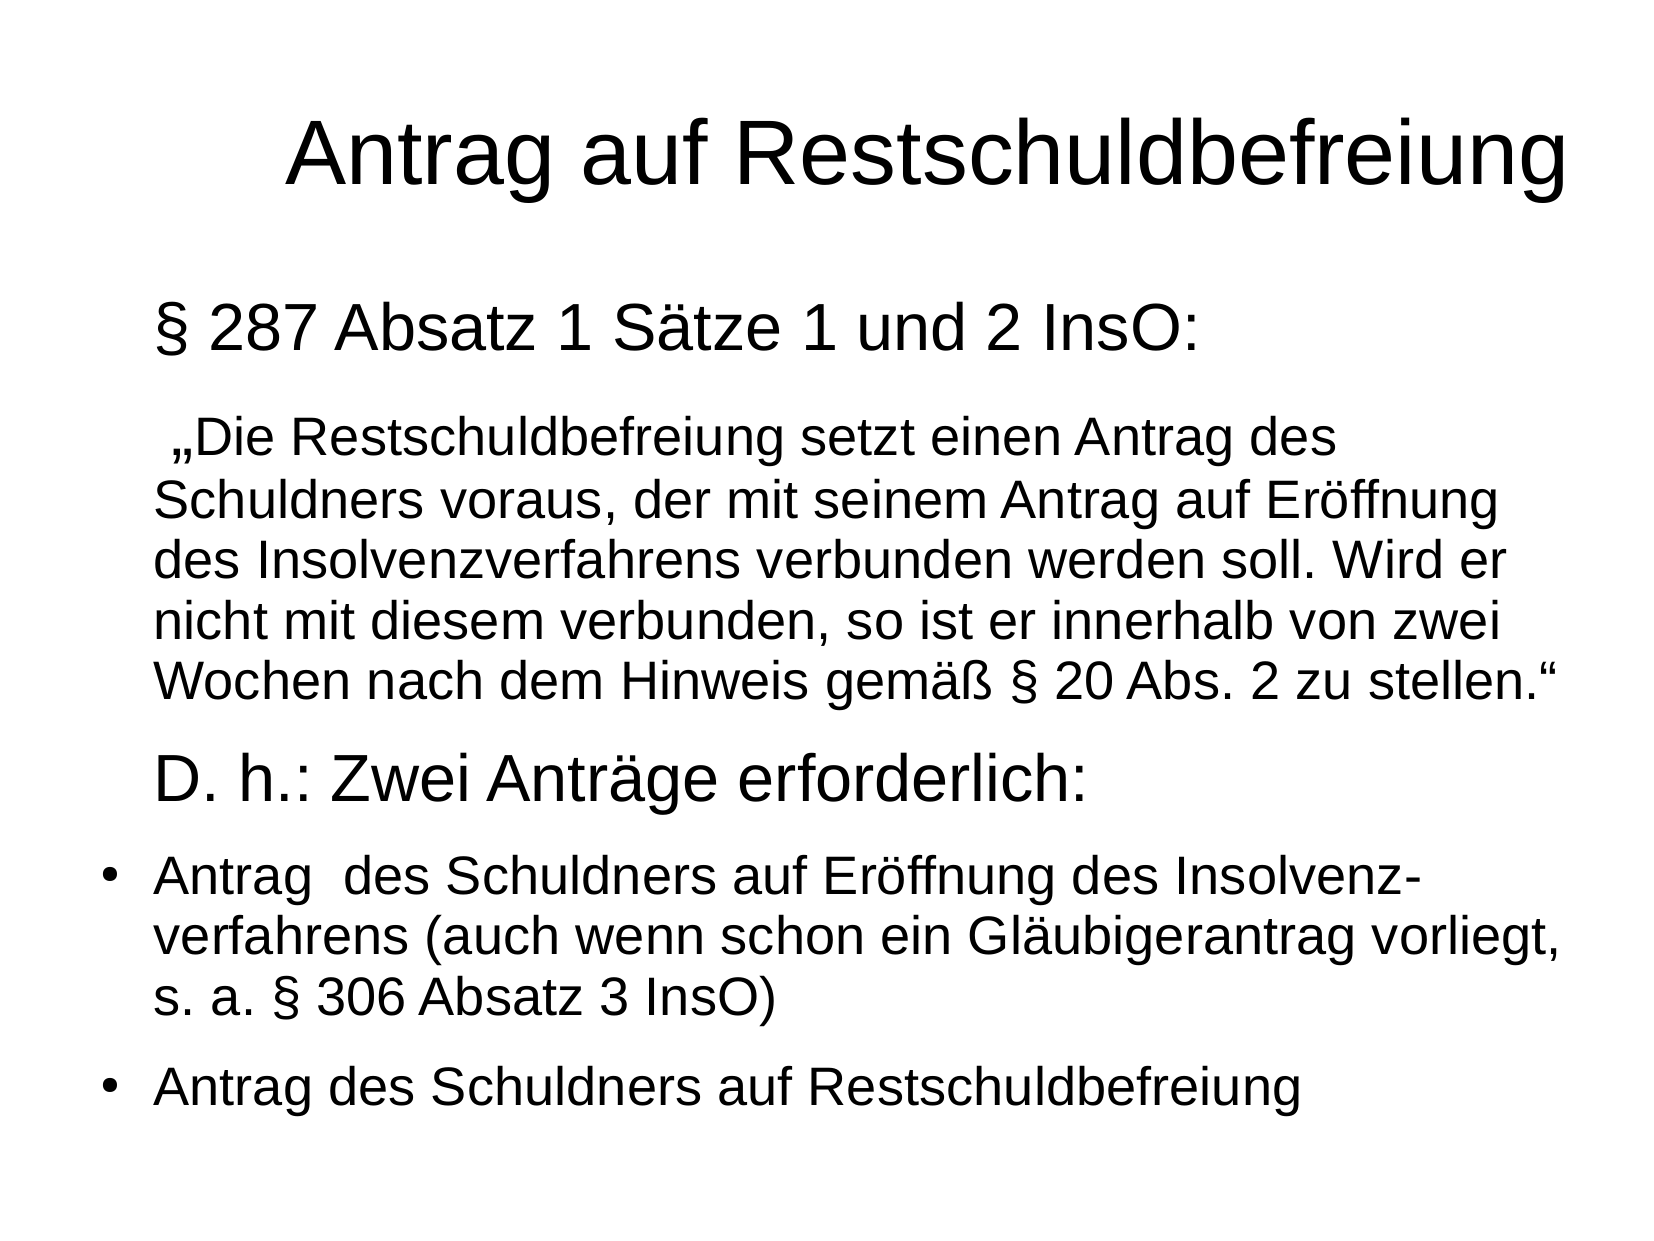

# Antrag auf Restschuldbefreiung
§ 287 Absatz 1 Sätze 1 und 2 InsO:
 „Die Restschuldbefreiung setzt einen Antrag des Schuldners voraus, der mit seinem Antrag auf Eröffnung des Insolvenzverfahrens verbunden werden soll. Wird er nicht mit diesem verbunden, so ist er innerhalb von zwei Wochen nach dem Hinweis gemäß § 20 Abs. 2 zu stellen.“
D. h.: Zwei Anträge erforderlich:
Antrag des Schuldners auf Eröffnung des Insolvenz-verfahrens (auch wenn schon ein Gläubigerantrag vorliegt, s. a. § 306 Absatz 3 InsO)
Antrag des Schuldners auf Restschuldbefreiung